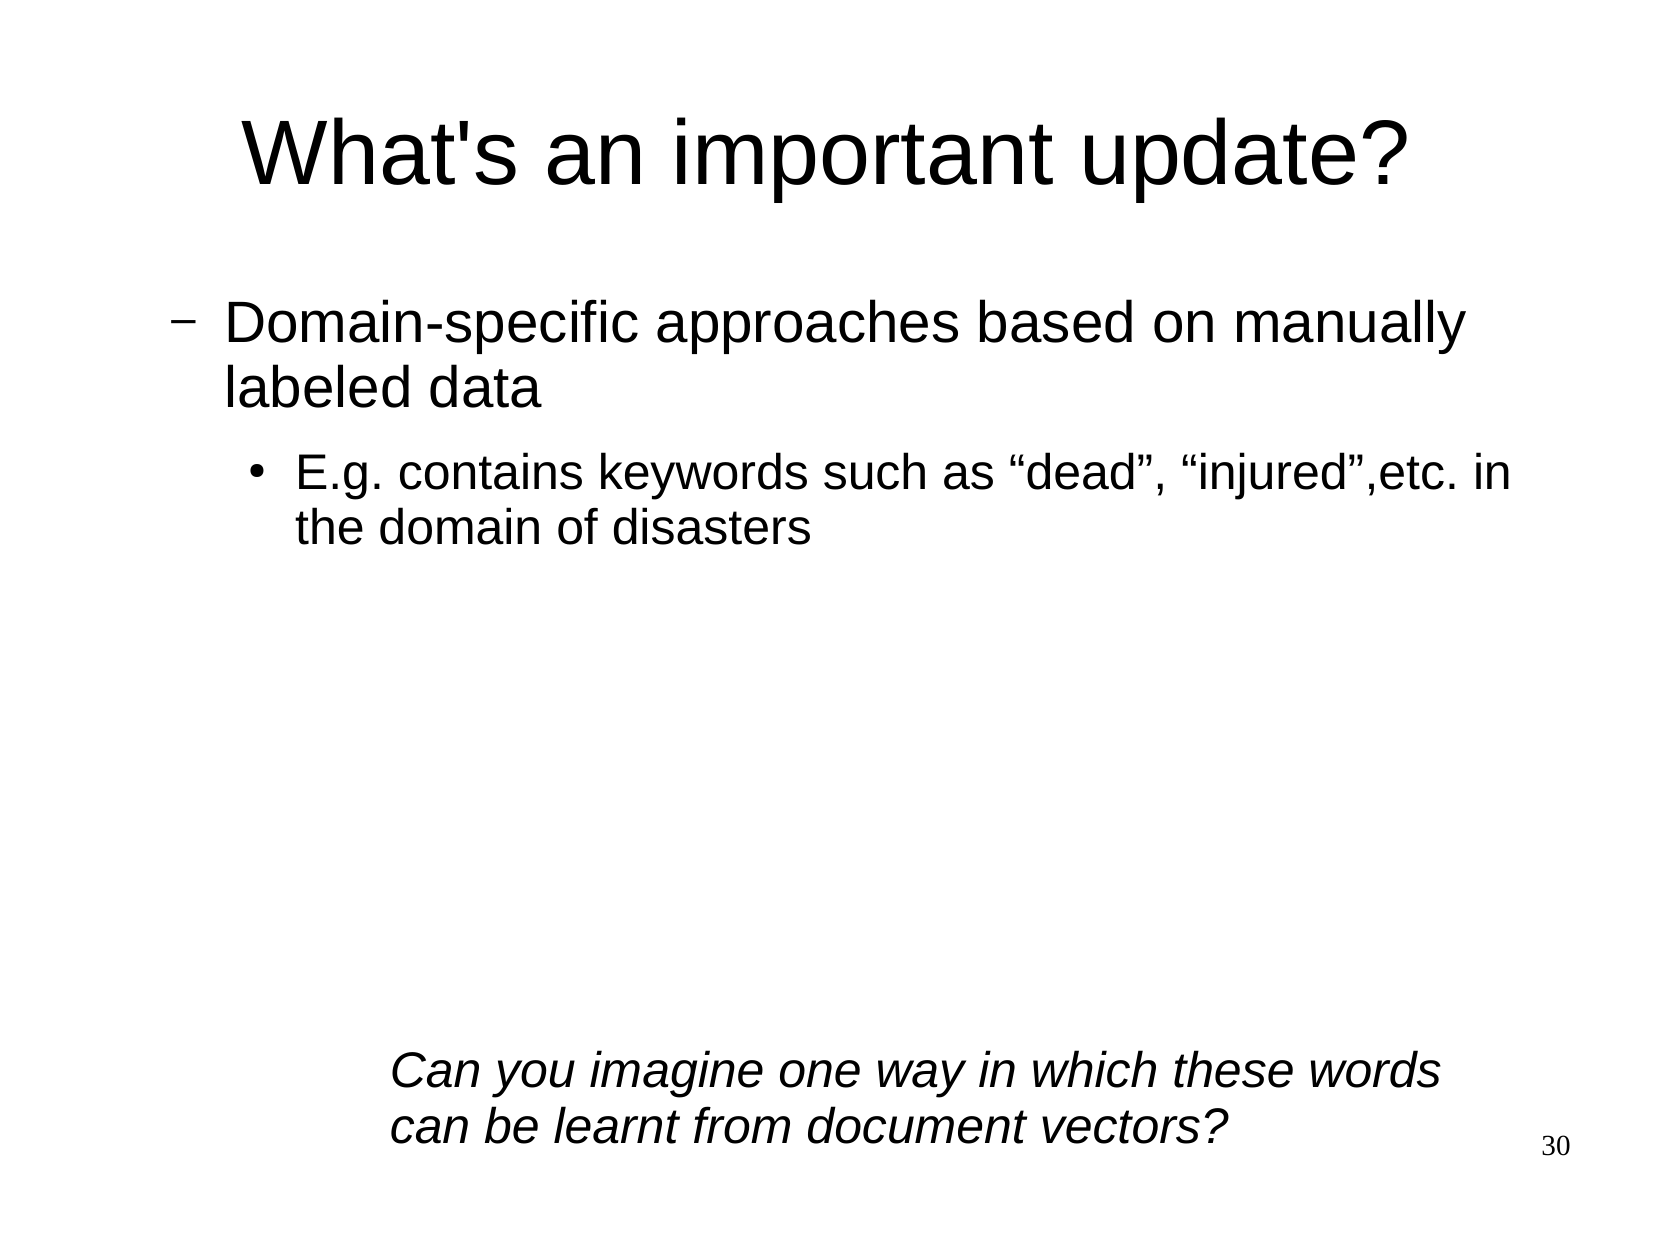

# What's an important update?
Domain-specific approaches based on manually labeled data
E.g. contains keywords such as “dead”, “injured”,etc. in the domain of disasters
Can you imagine one way in which these words can be learnt from document vectors?
30